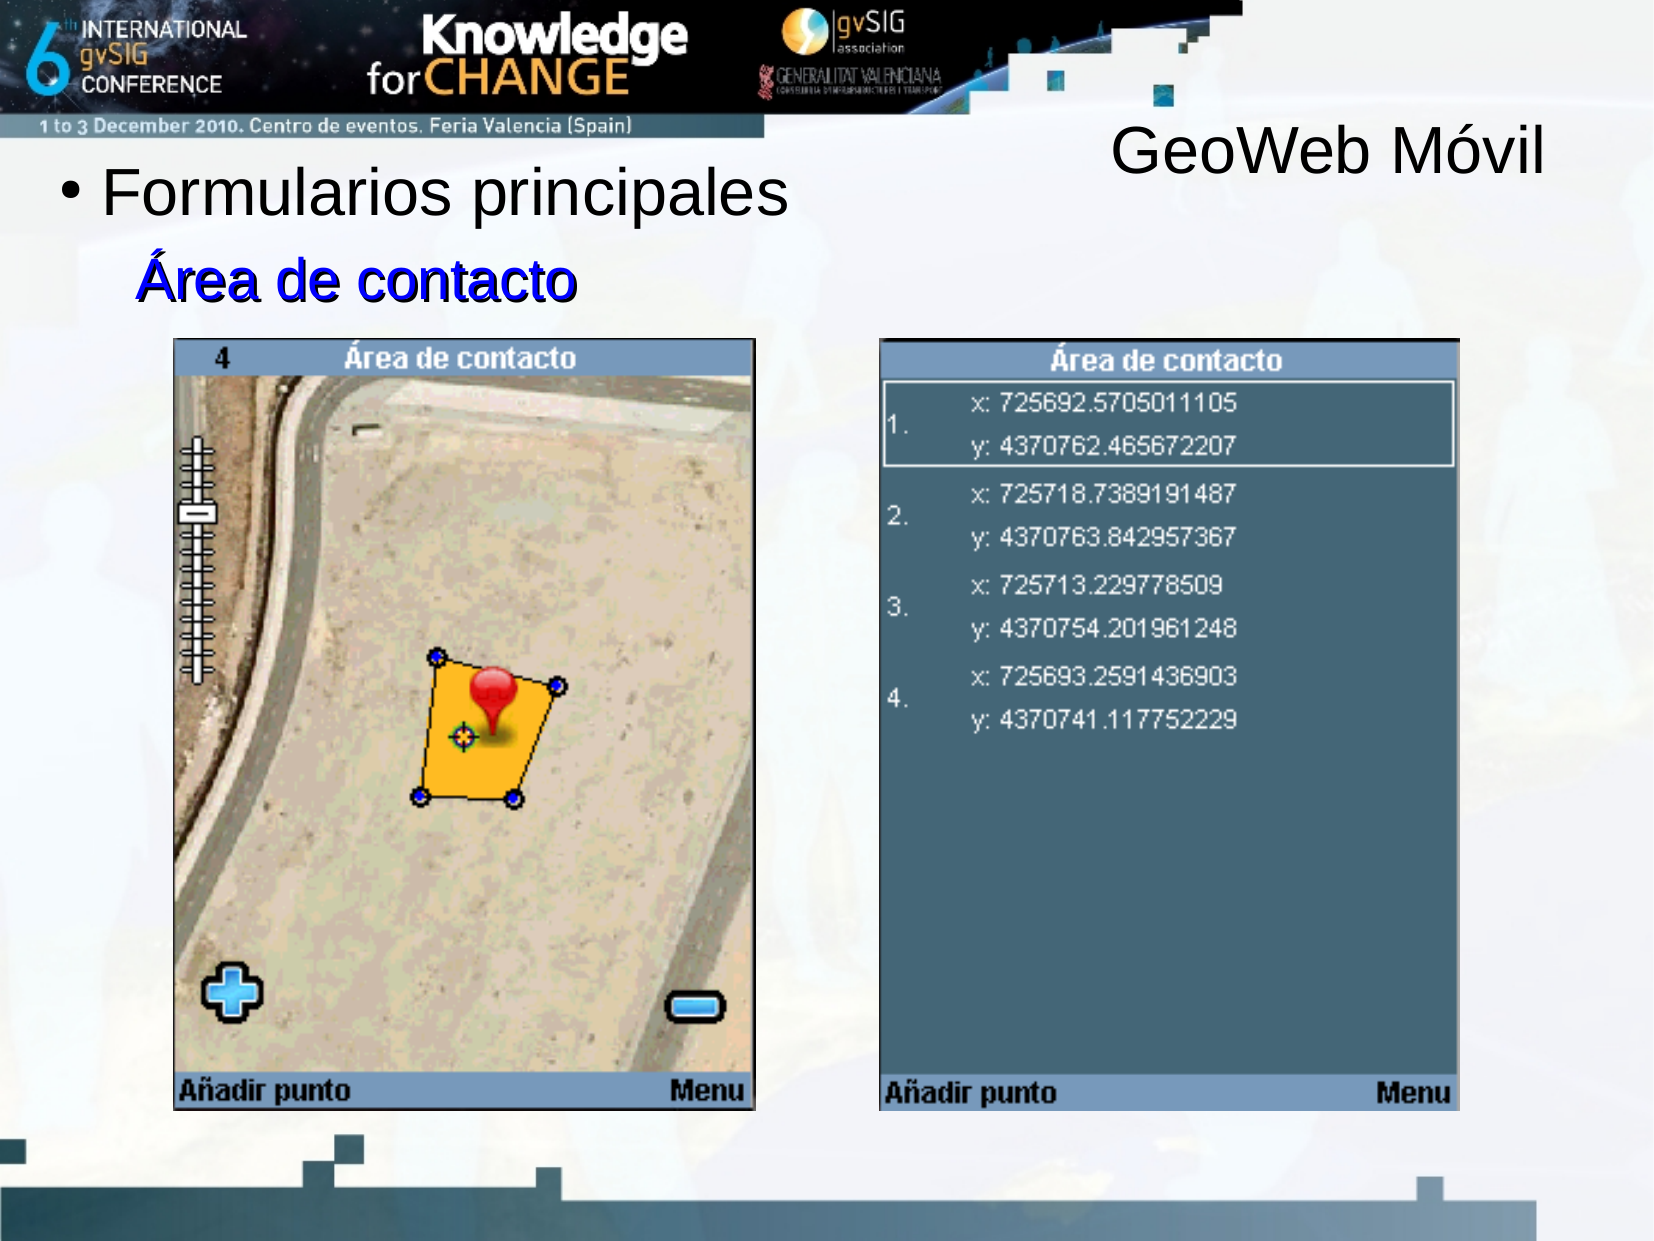

# GeoWeb Móvil
 Formularios principales
Área de contacto